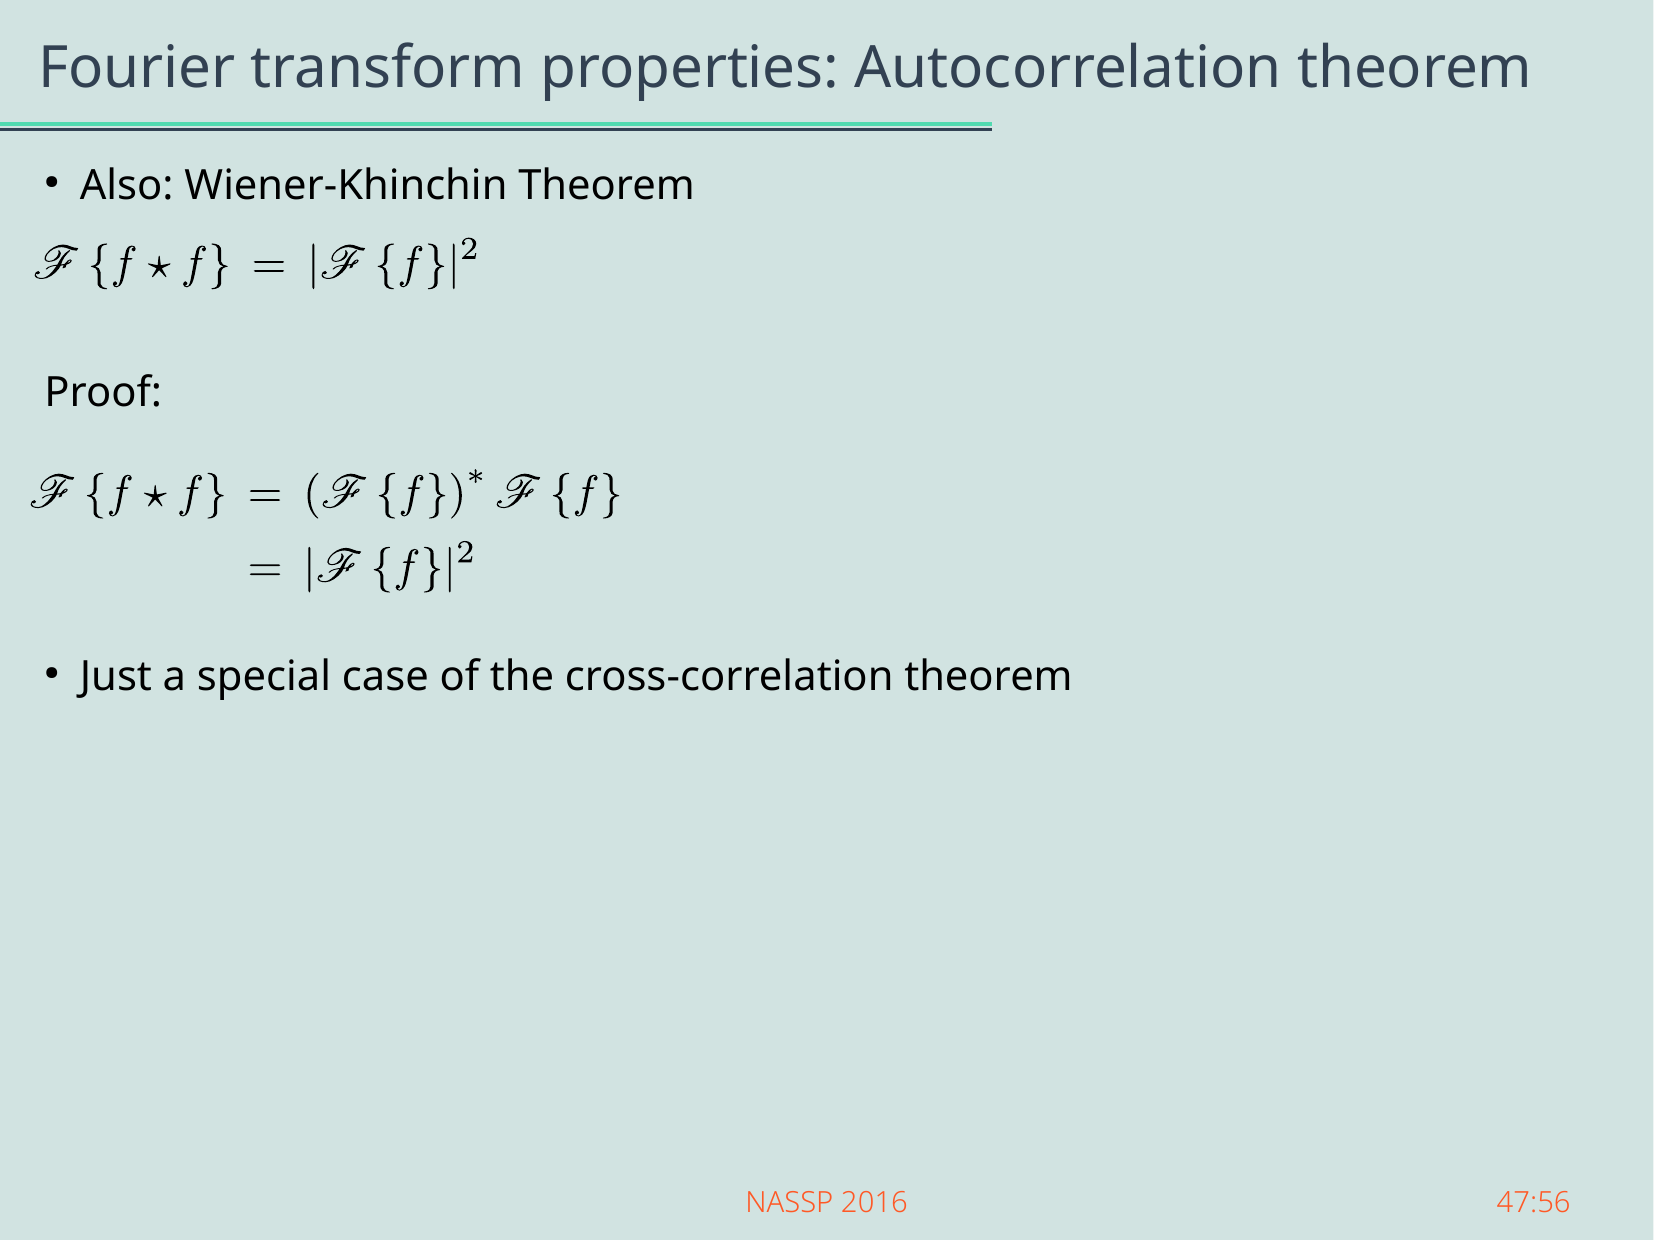

Fourier transform properties: Autocorrelation theorem
Also: Wiener-Khinchin Theorem
Just a special case of the cross-correlation theorem
Proof:
NASSP 2016
47